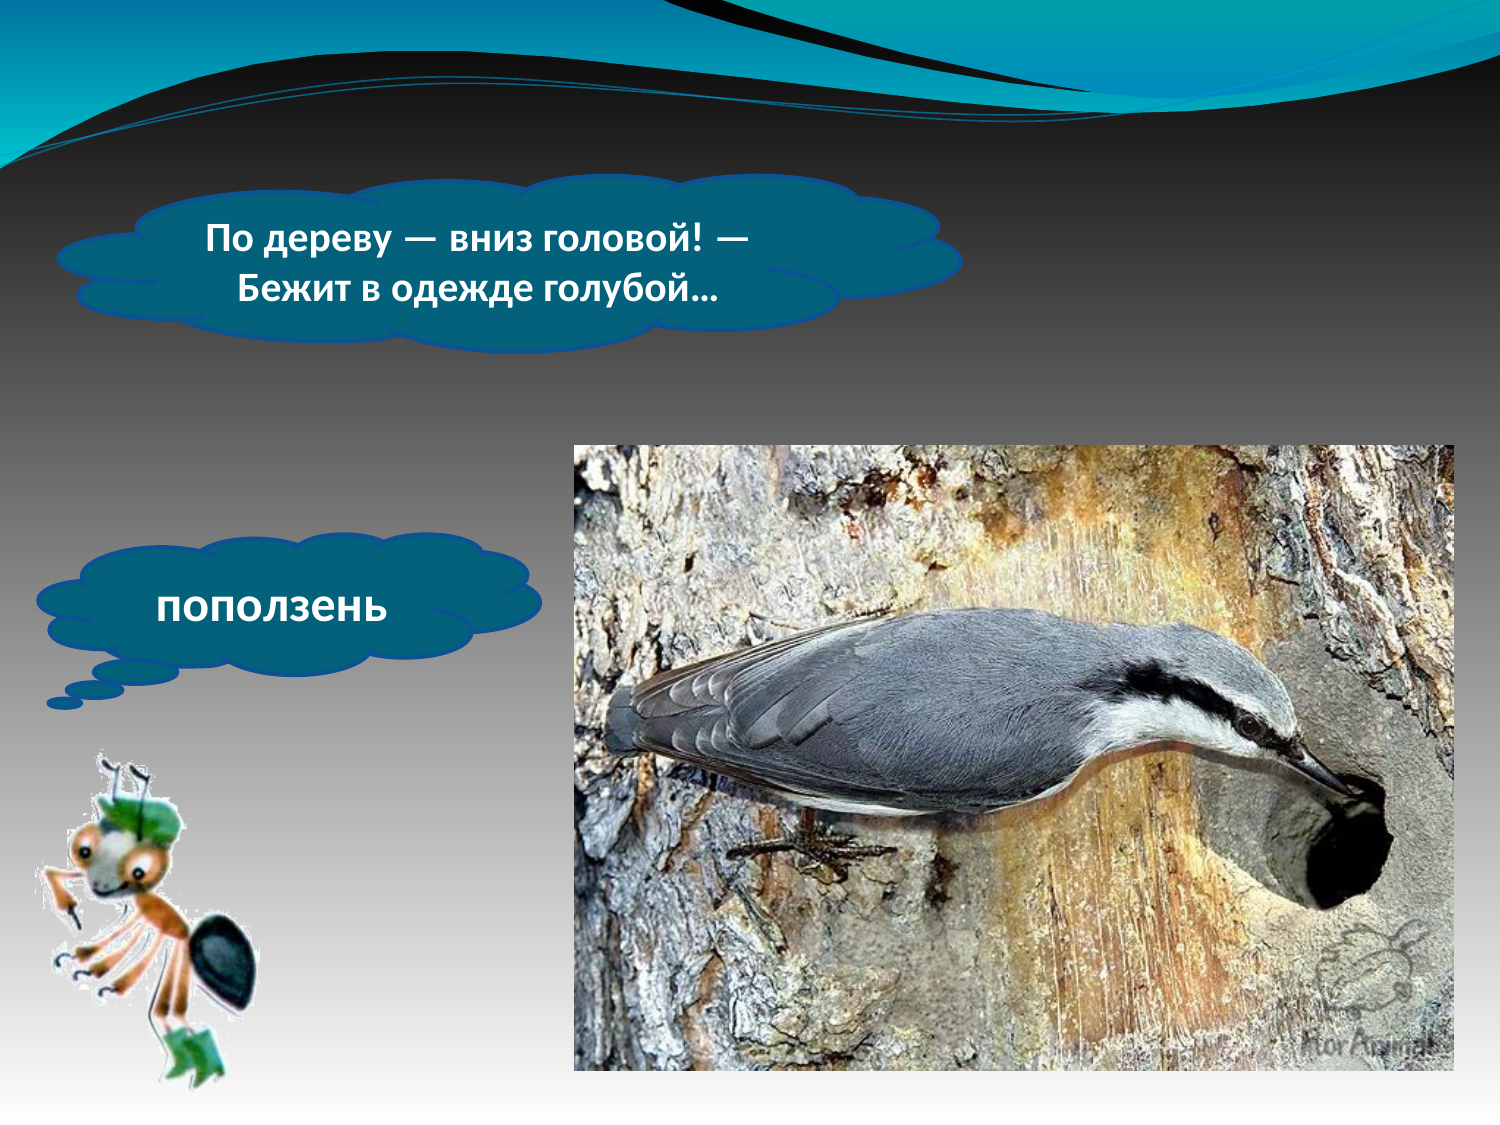

По дереву — вниз головой! —
Бежит в одежде голубой…
поползень